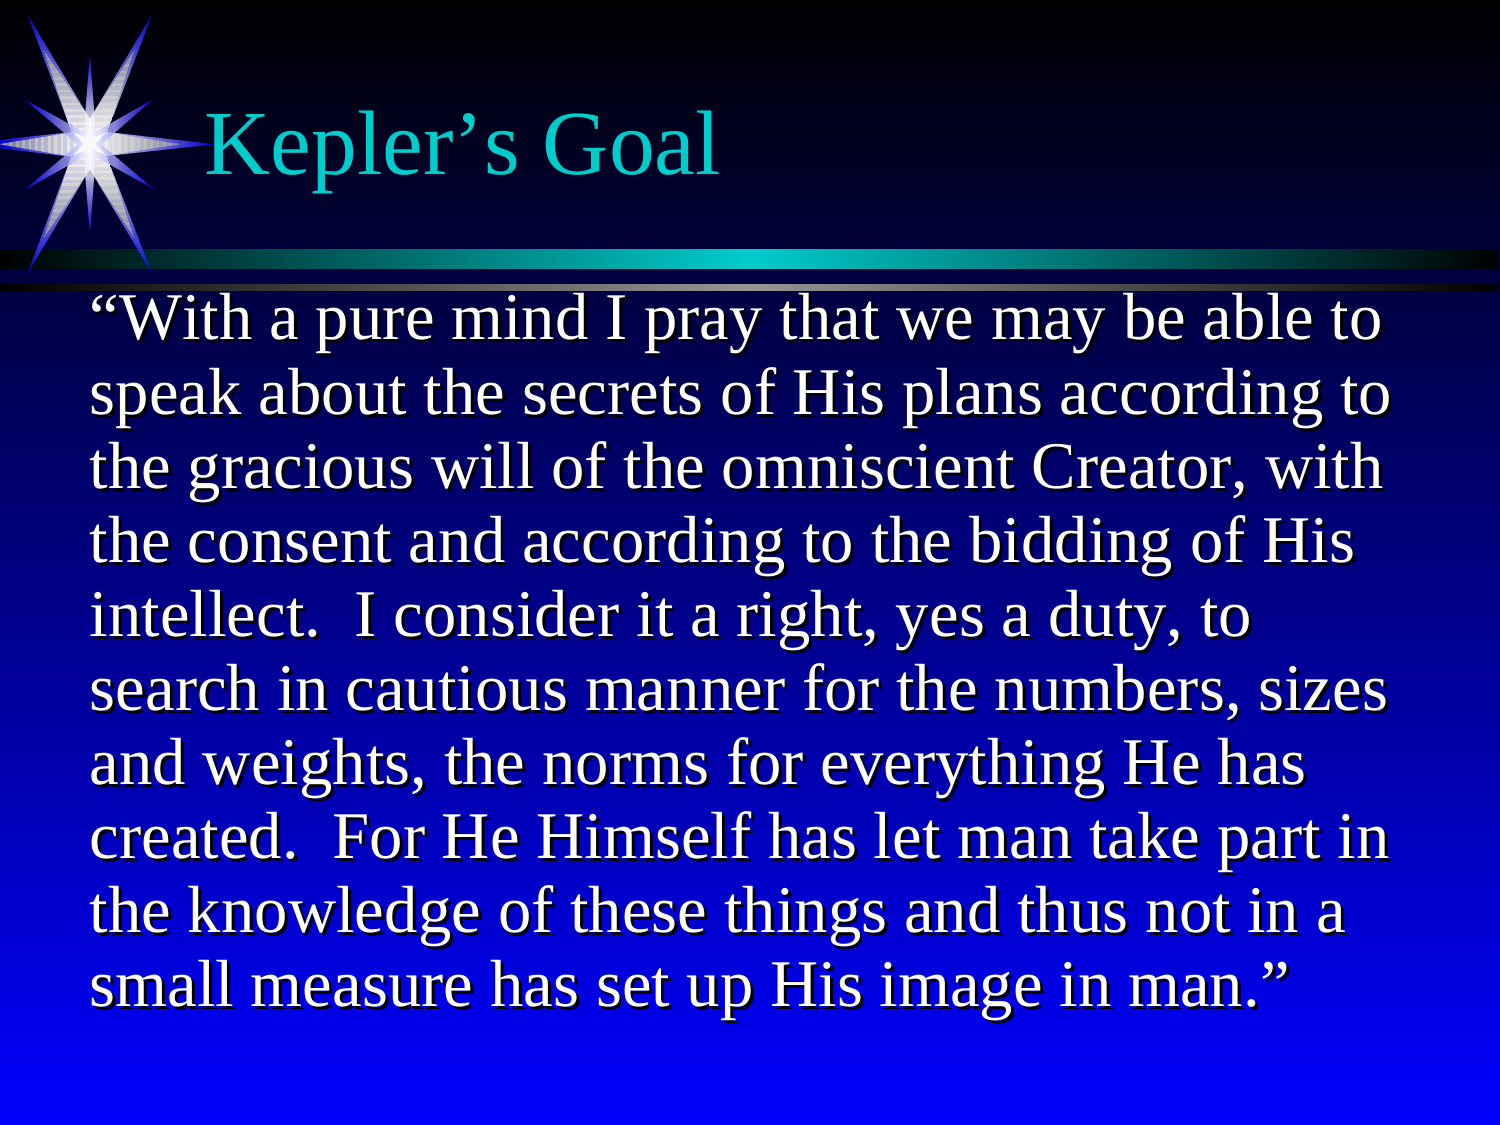

# Kepler’s Goal
“With a pure mind I pray that we may be able to speak about the secrets of His plans according to the gracious will of the omniscient Creator, with the consent and according to the bidding of His intellect. I consider it a right, yes a duty, to search in cautious manner for the numbers, sizes and weights, the norms for everything He has created. For He Himself has let man take part in the knowledge of these things and thus not in a small measure has set up His image in man.”